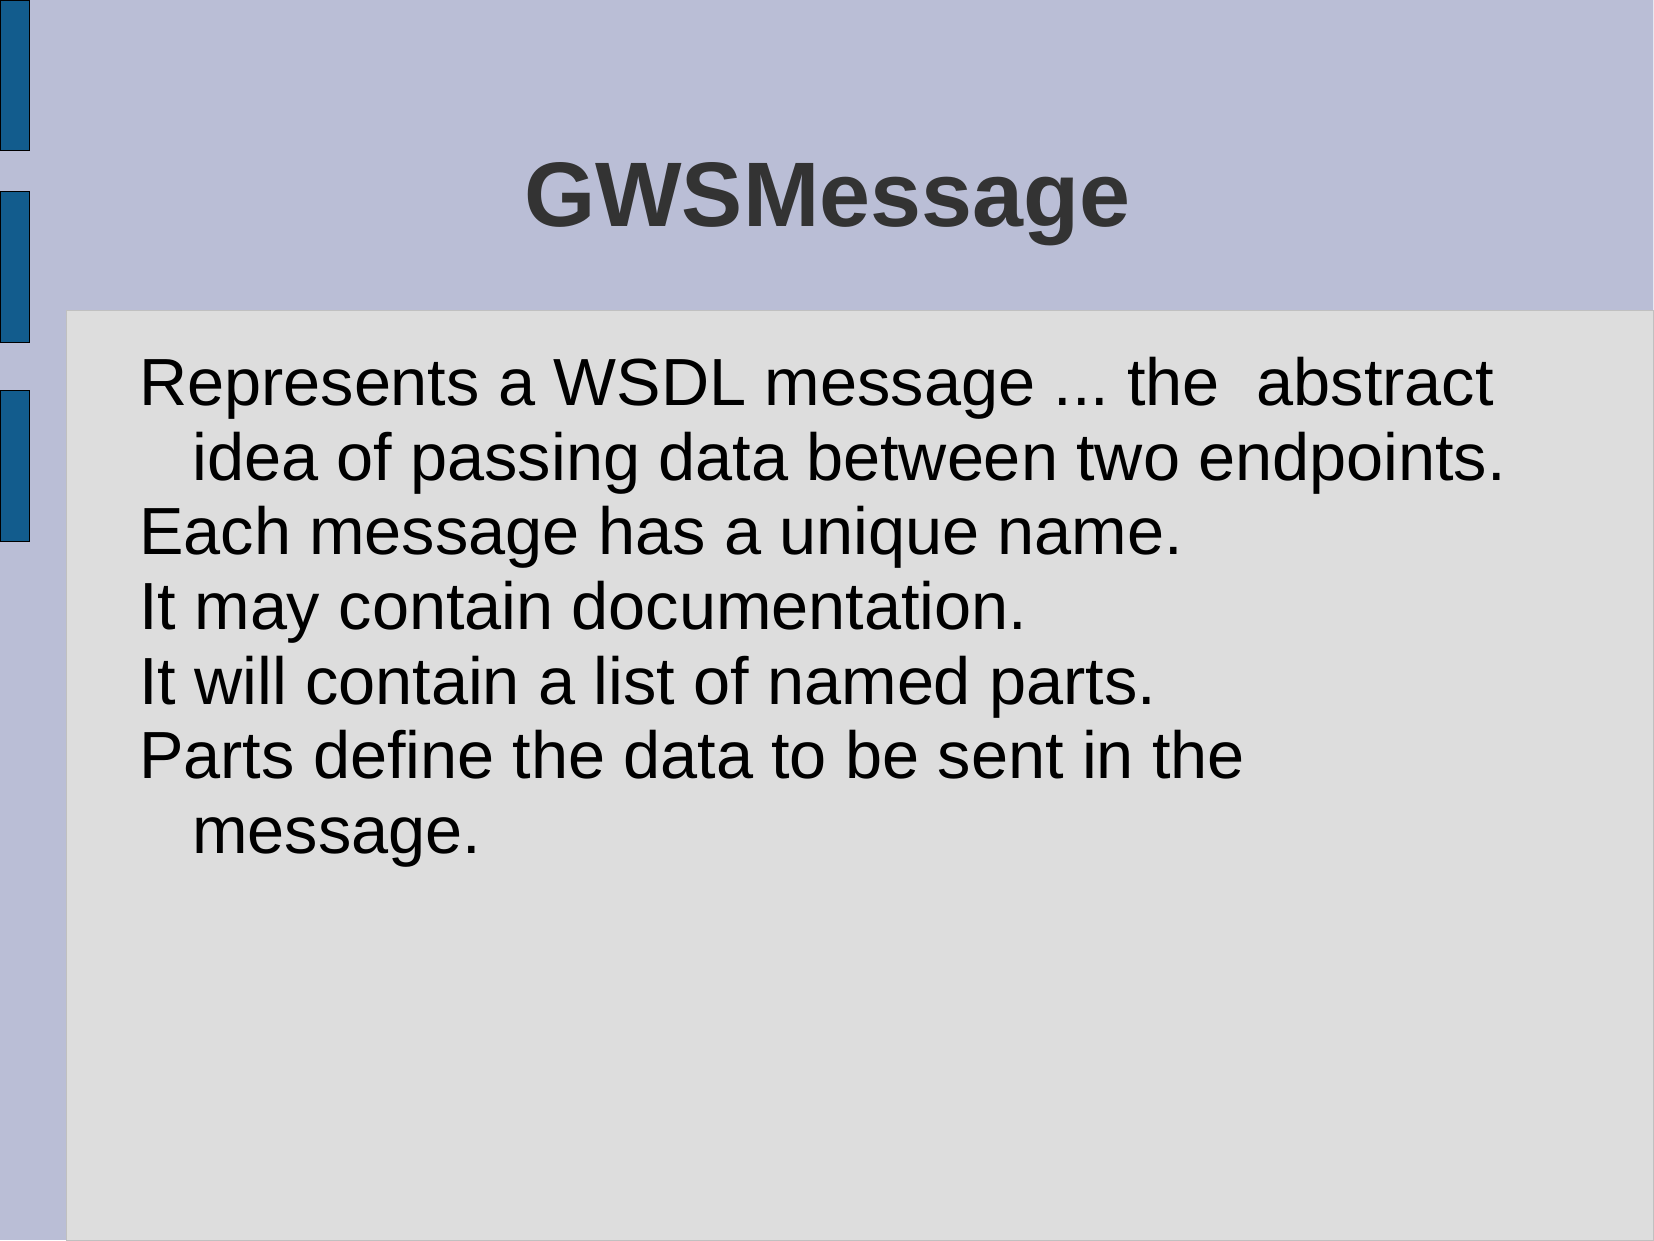

# GWSMessage
Represents a WSDL message ... the abstract idea of passing data between two endpoints.
Each message has a unique name.
It may contain documentation.
It will contain a list of named parts.
Parts define the data to be sent in the message.